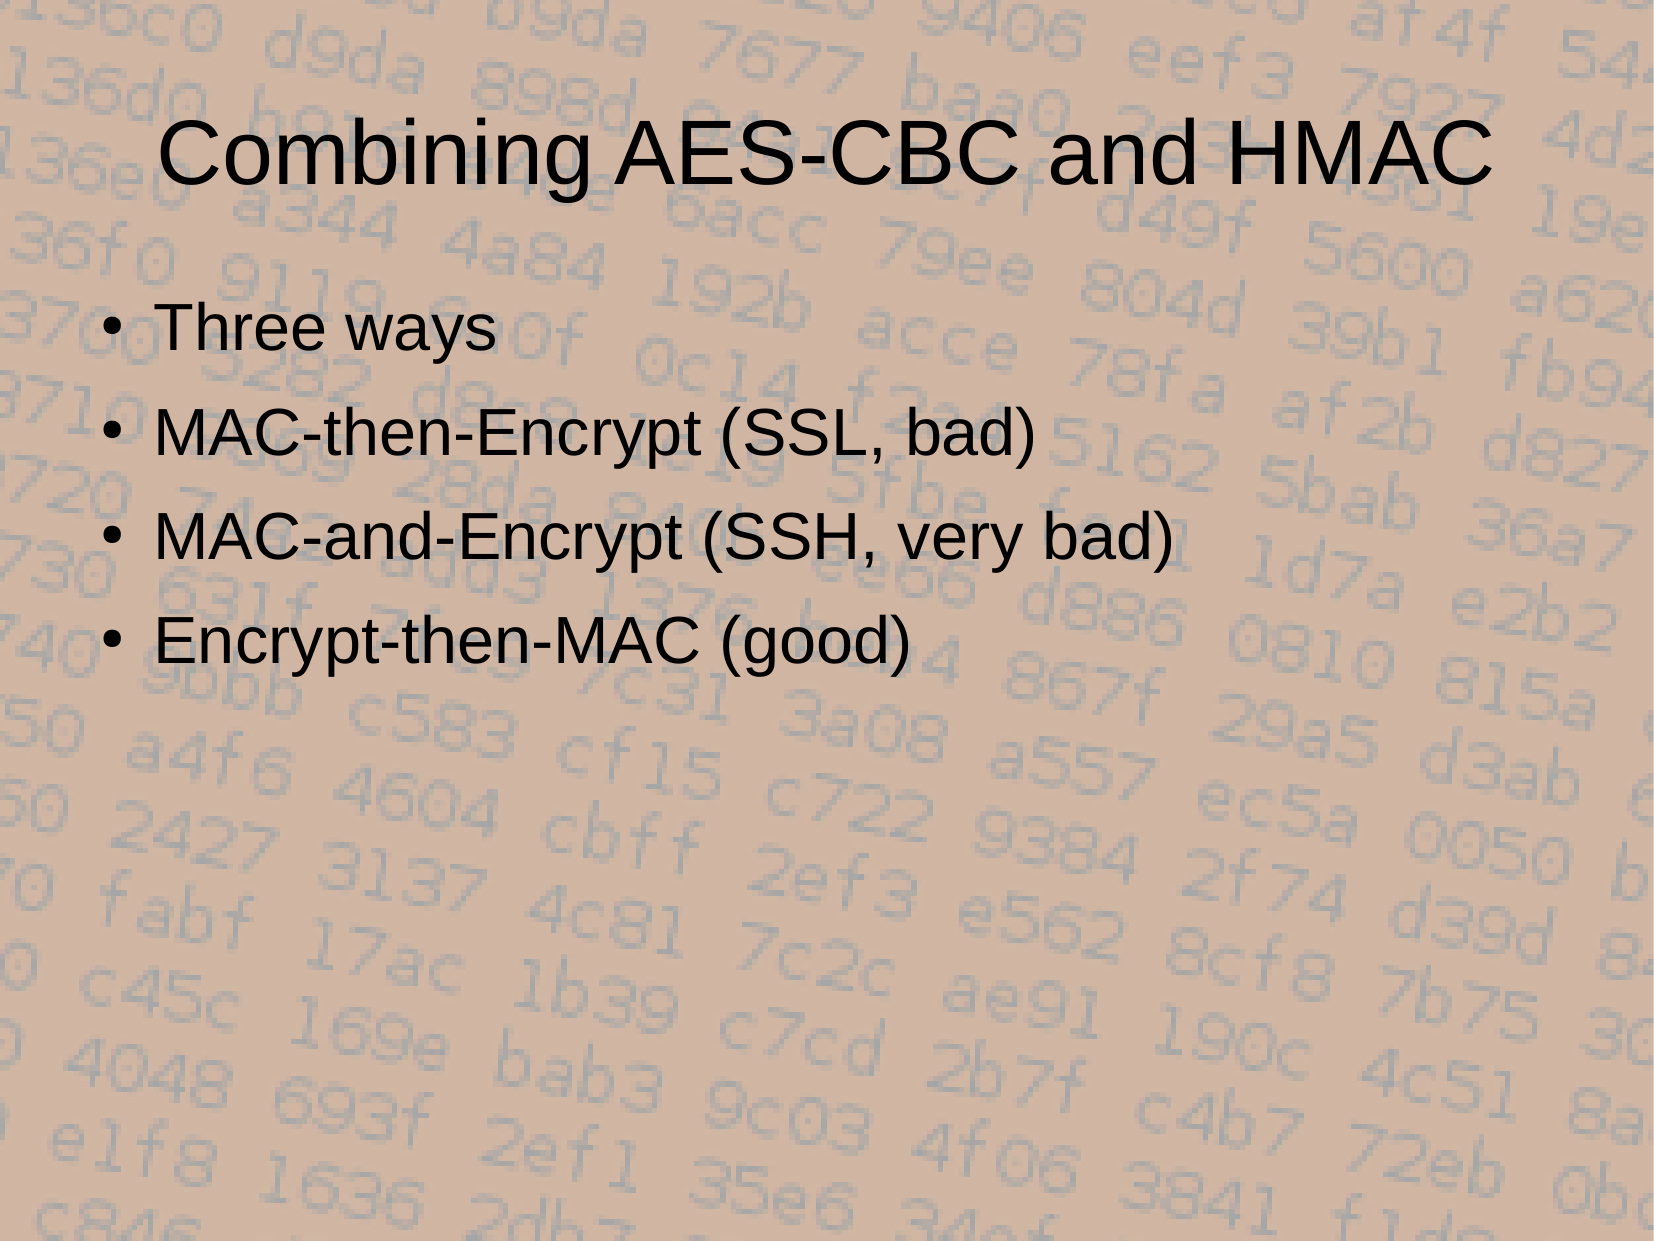

# Combining AES-CBC and HMAC
Three ways
MAC-then-Encrypt (SSL, bad)
MAC-and-Encrypt (SSH, very bad)
Encrypt-then-MAC (good)